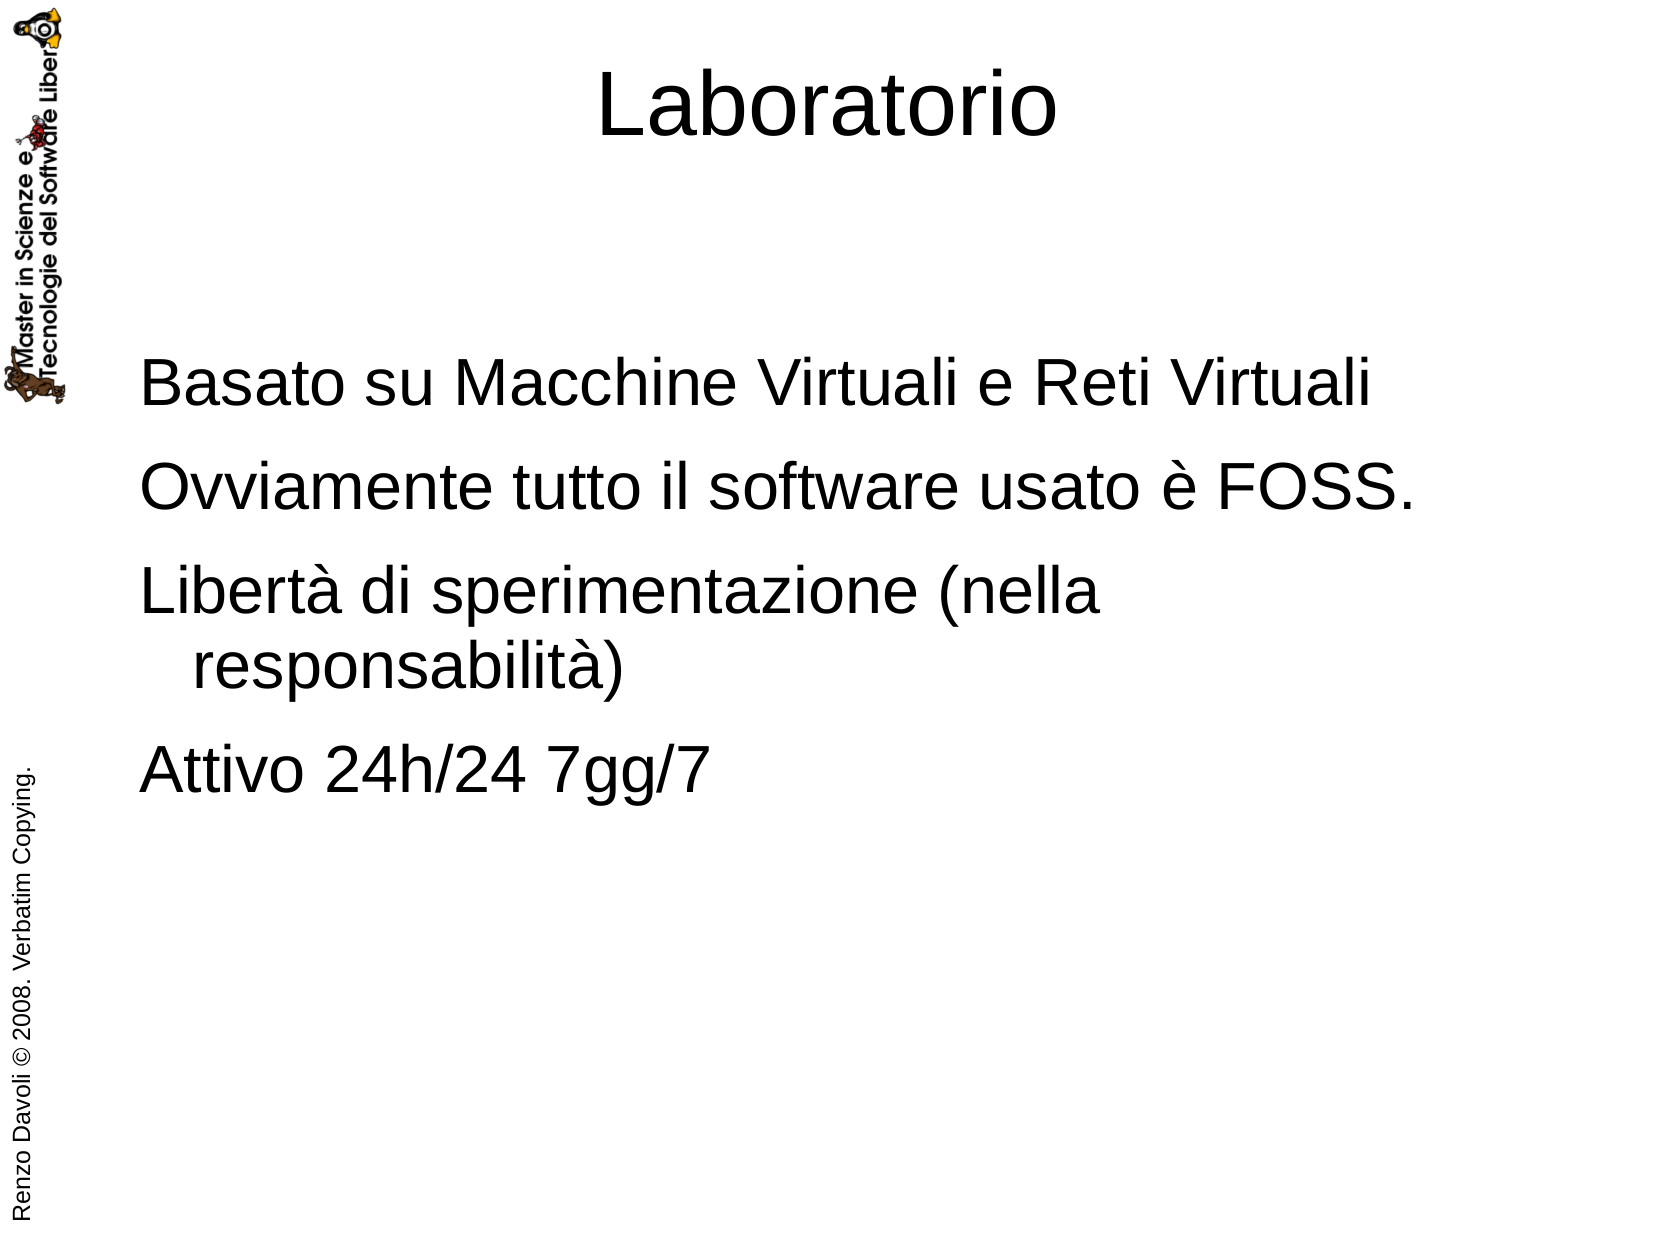

# Laboratorio
Basato su Macchine Virtuali e Reti Virtuali
Ovviamente tutto il software usato è FOSS.
Libertà di sperimentazione (nella responsabilità)
Attivo 24h/24 7gg/7